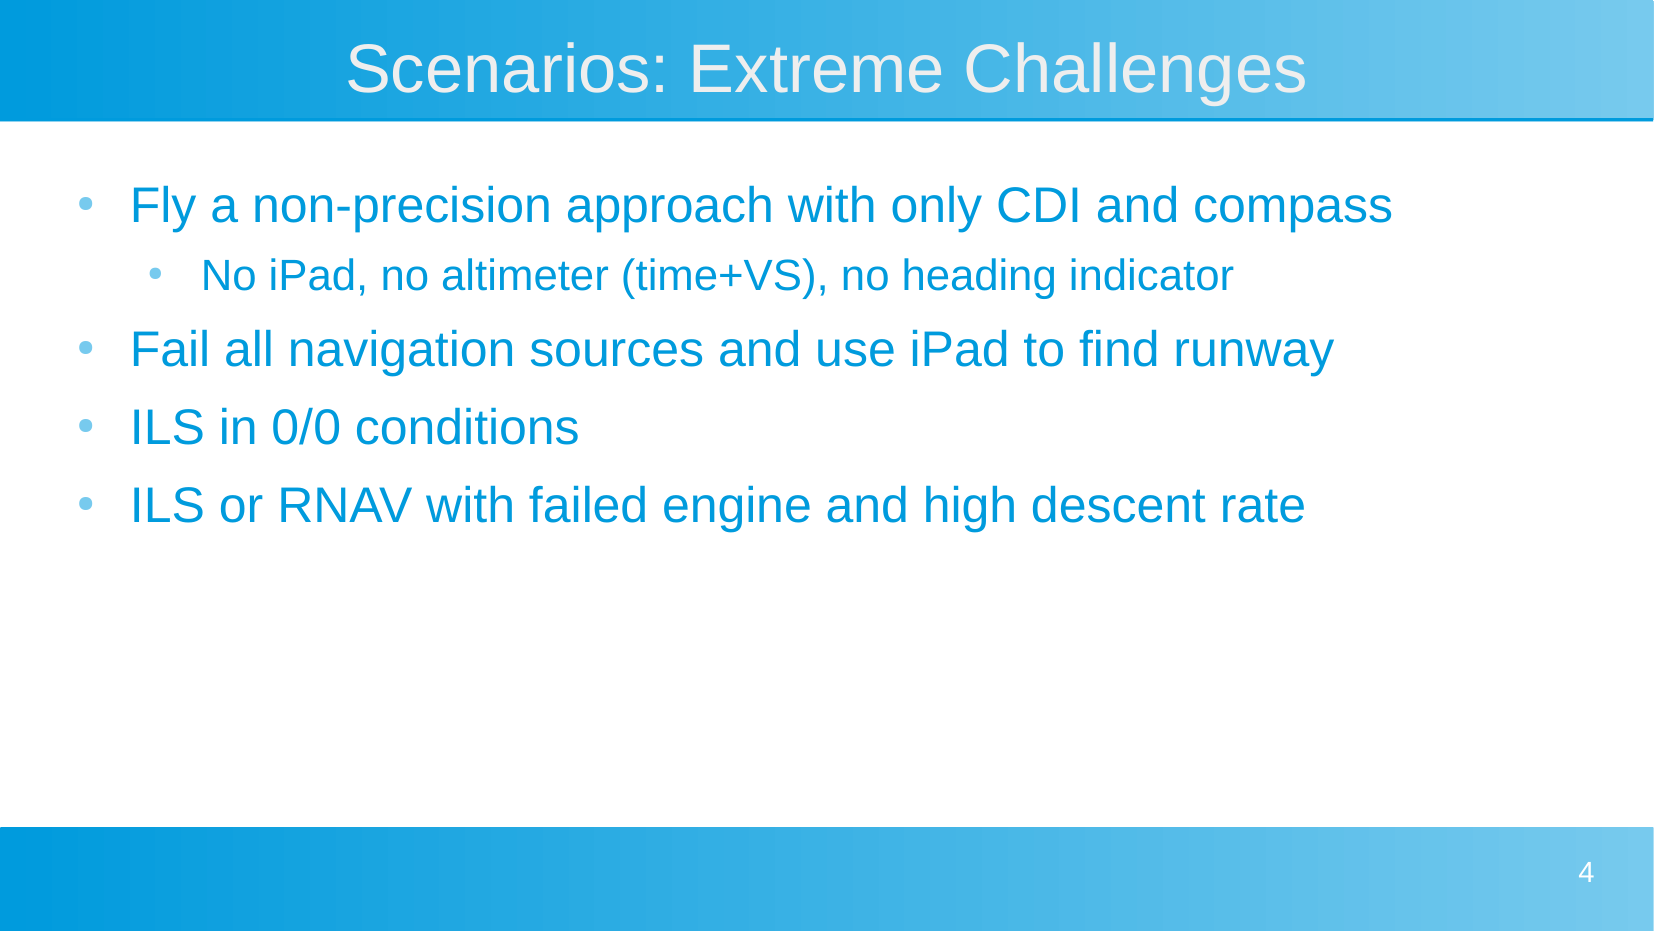

# Scenarios: Extreme Challenges
Fly a non-precision approach with only CDI and compass
No iPad, no altimeter (time+VS), no heading indicator
Fail all navigation sources and use iPad to find runway
ILS in 0/0 conditions
ILS or RNAV with failed engine and high descent rate
4